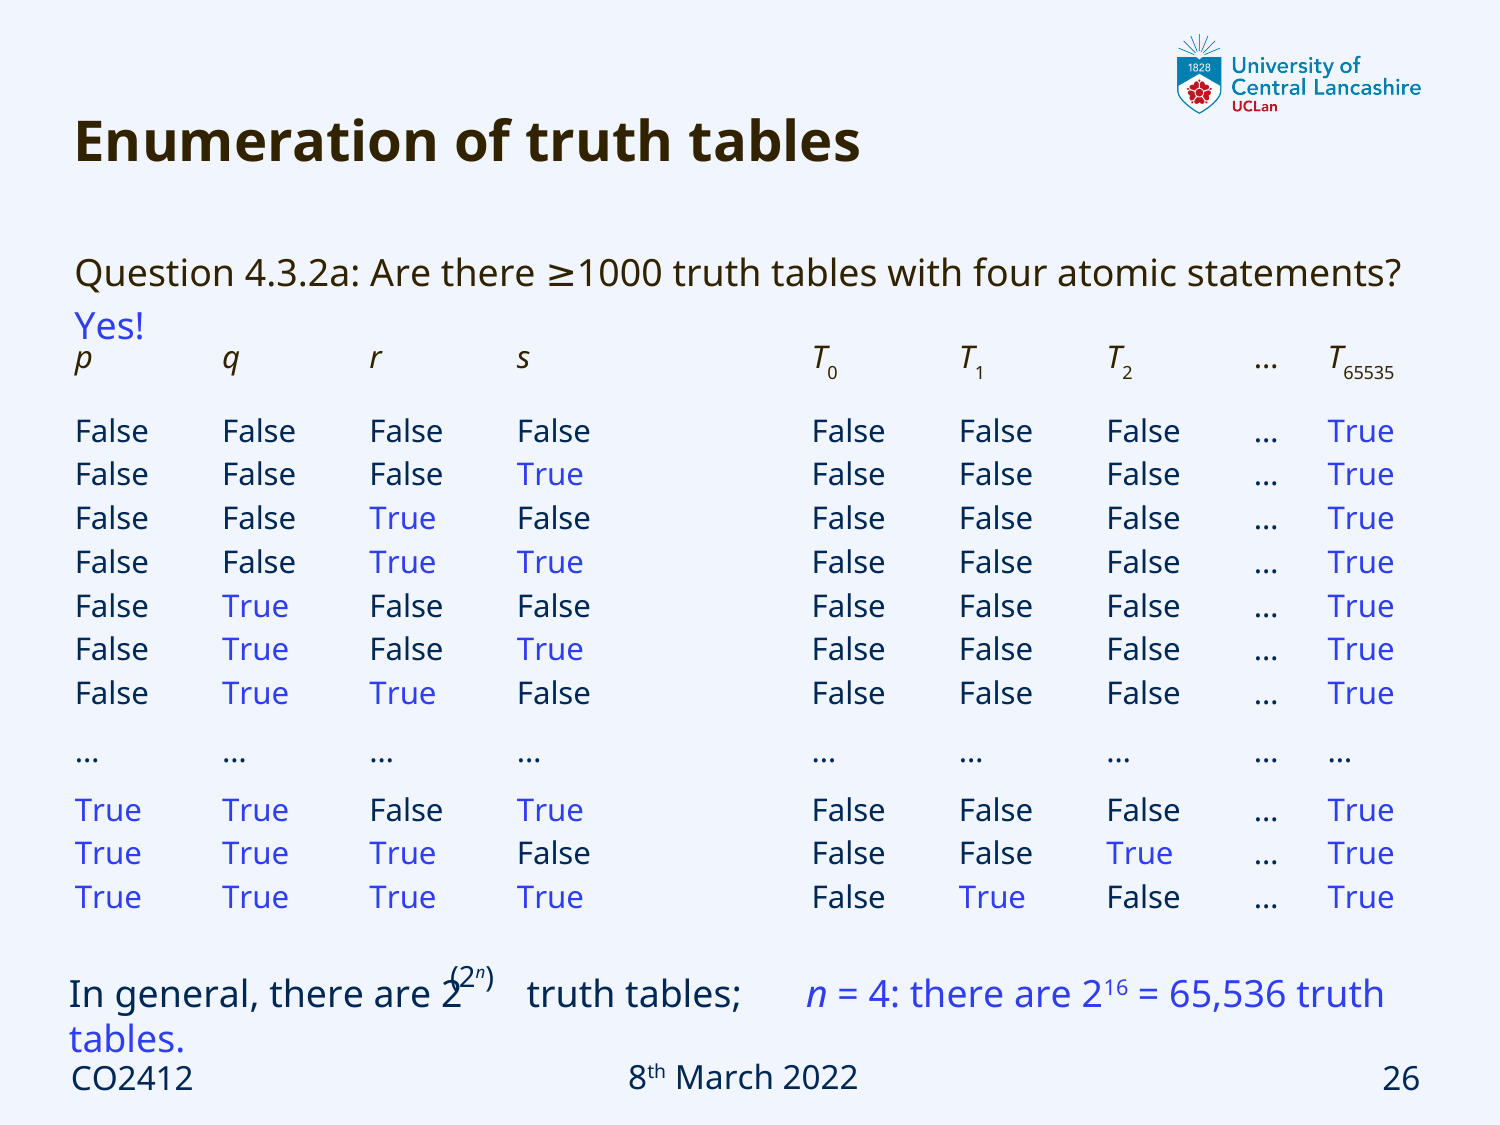

# Enumeration of truth tables
Question 4.3.2a: Are there ≥1000 truth tables with four atomic statements? Yes!
p		q		r		s				T0		T1		T2		…	T65535
False	False	False	False			False	False	False	…	True
False	False	False	True				False	False	False	…	True
False	False	True		False			False	False	False	…	True
False	False	True		True				False	False	False	…	True
False	True		False	False			False	False	False	…	True
False	True		False	True				False	False	False	…	True
False	True		True		False			False	False	False	…	True
…		…		…		…				…		…		…		…	…
True		True		False	True				False	False	False	…	True
True		True		True		False			False	False	True		…	True
True		True		True		True				False	True		False	…	True
In general, there are 2 truth tables;	n = 4: there are 216 = 65,536 truth tables.
(2n)